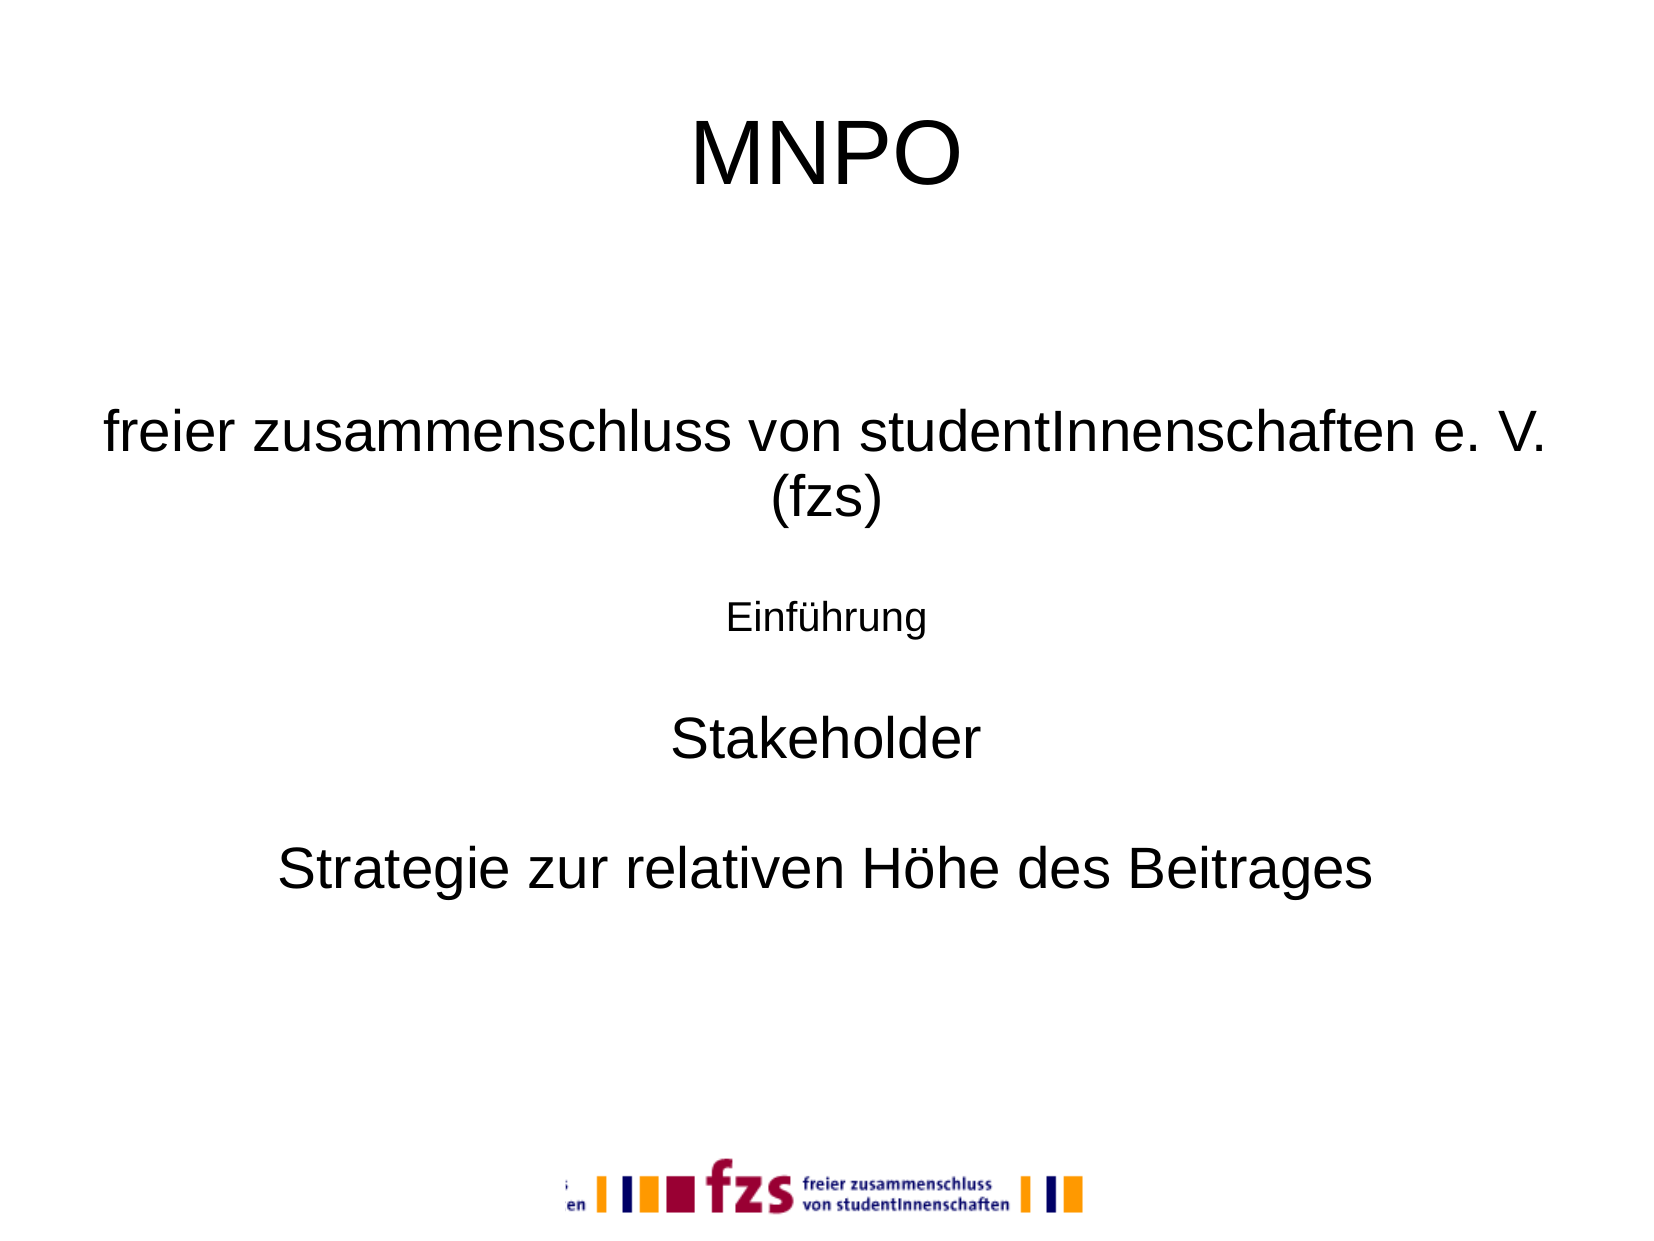

# MNPO
freier zusammenschluss von studentInnenschaften e. V.
(fzs)
Einführung
Stakeholder
Strategie zur relativen Höhe des Beitrages